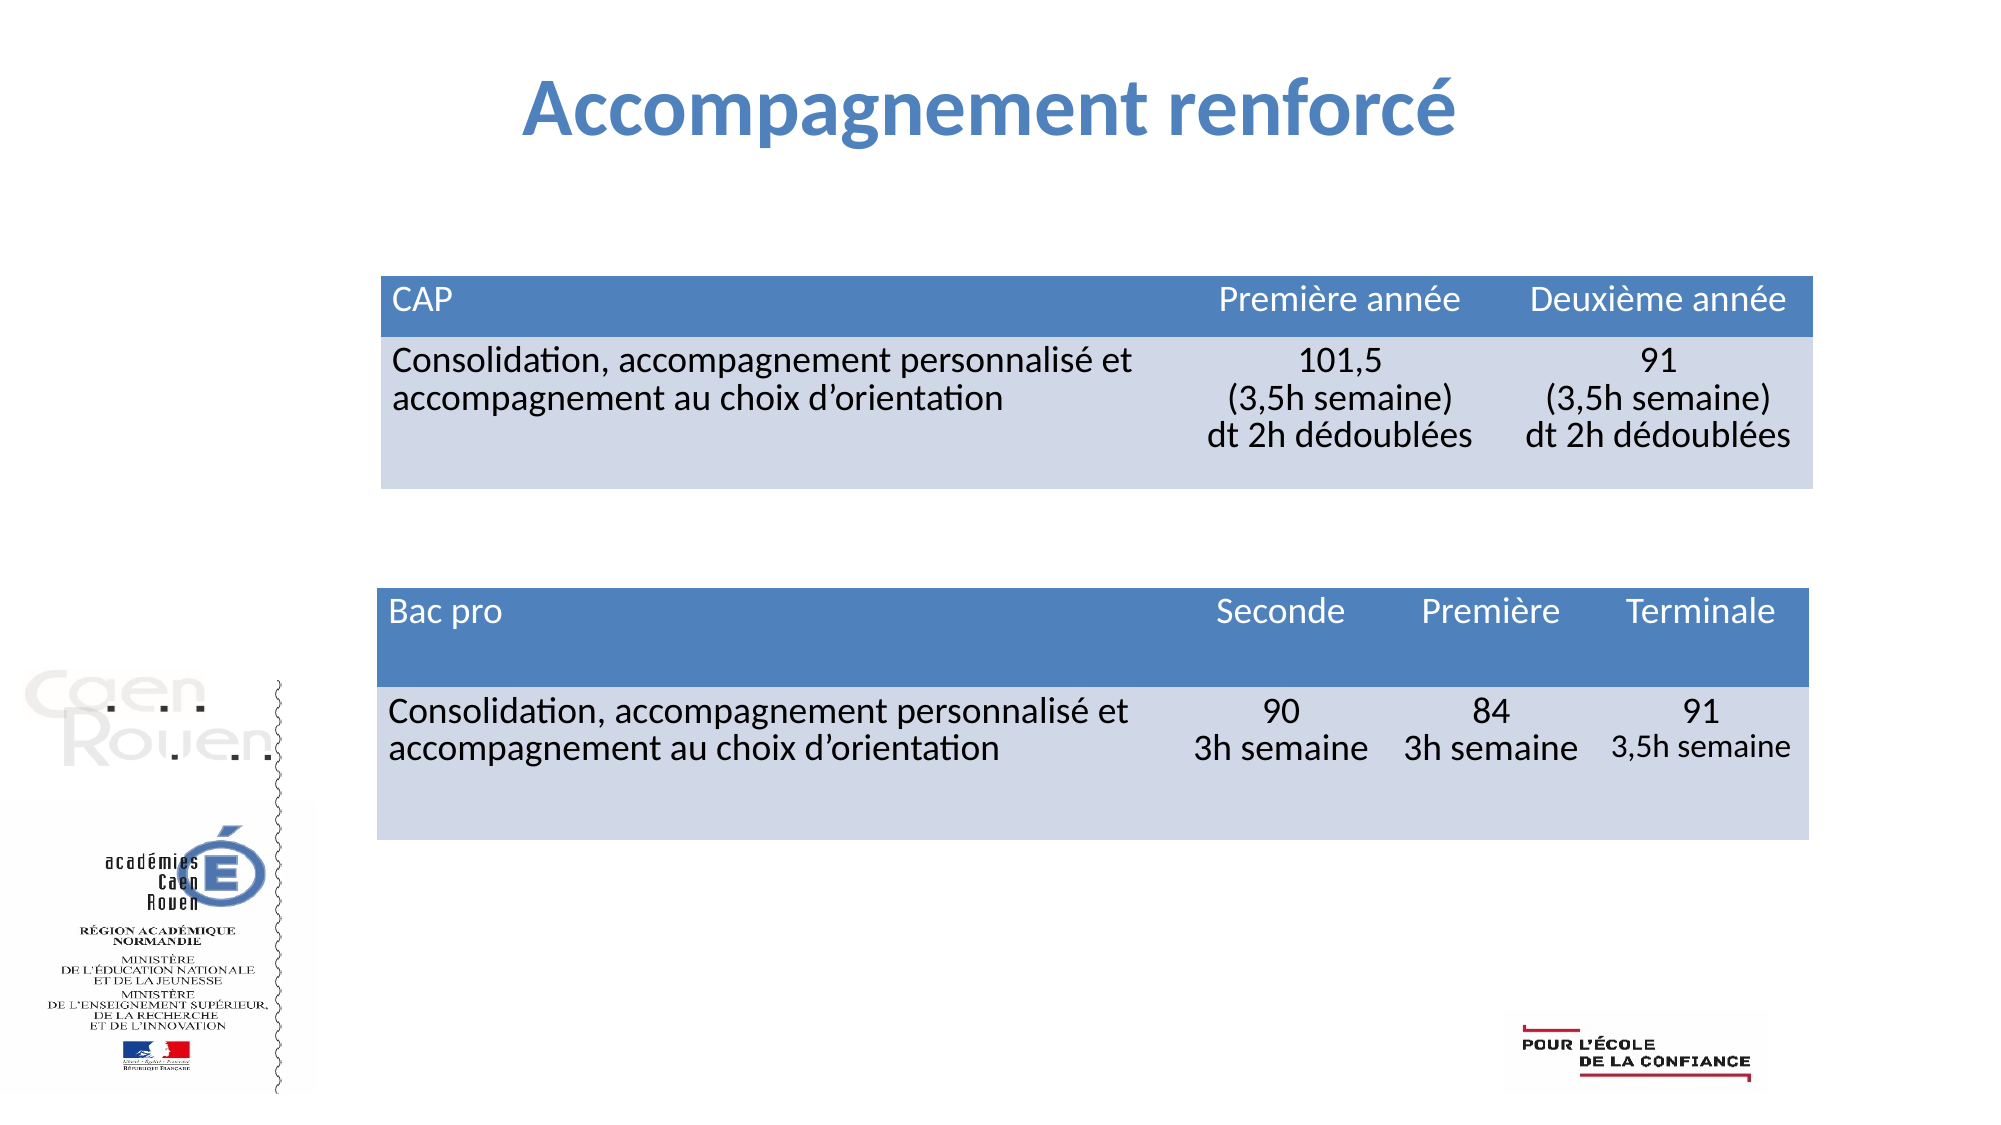

# Accompagnement renforcé
| CAP | Première année | Deuxième année |
| --- | --- | --- |
| Consolidation, accompagnement personnalisé et accompagnement au choix d’orientation | 101,5 (3,5h semaine) dt 2h dédoublées | 91 (3,5h semaine) dt 2h dédoublées |
| Bac pro | Seconde | Première | Terminale |
| --- | --- | --- | --- |
| Consolidation, accompagnement personnalisé et accompagnement au choix d’orientation | 90 3h semaine | 84 3h semaine | 91 3,5h semaine |